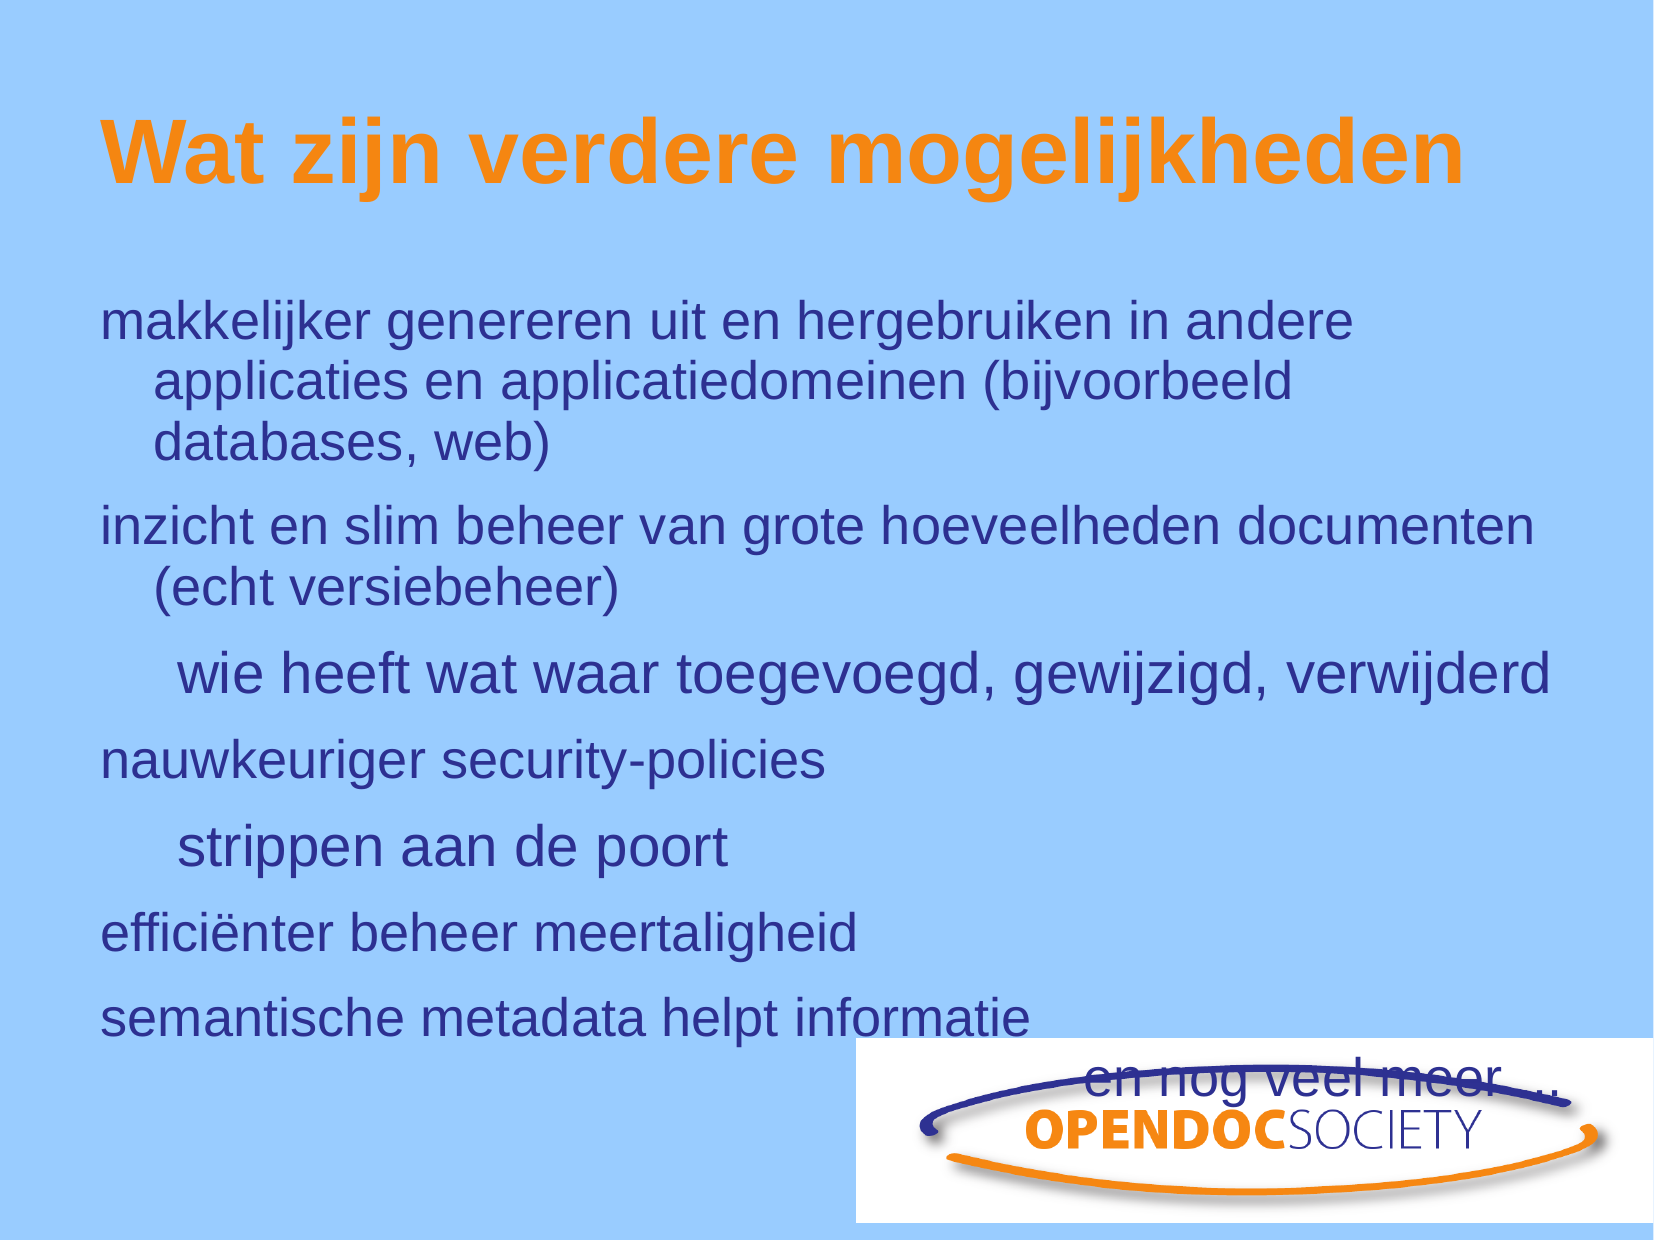

# Wat zijn verdere mogelijkheden
makkelijker genereren uit en hergebruiken in andere applicaties en applicatiedomeinen (bijvoorbeeld databases, web)
inzicht en slim beheer van grote hoeveelheden documenten (echt versiebeheer)
wie heeft wat waar toegevoegd, gewijzigd, verwijderd
nauwkeuriger security-policies
strippen aan de poort
efficiënter beheer meertaligheid
semantische metadata helpt informatie
 en nog veel meer ...